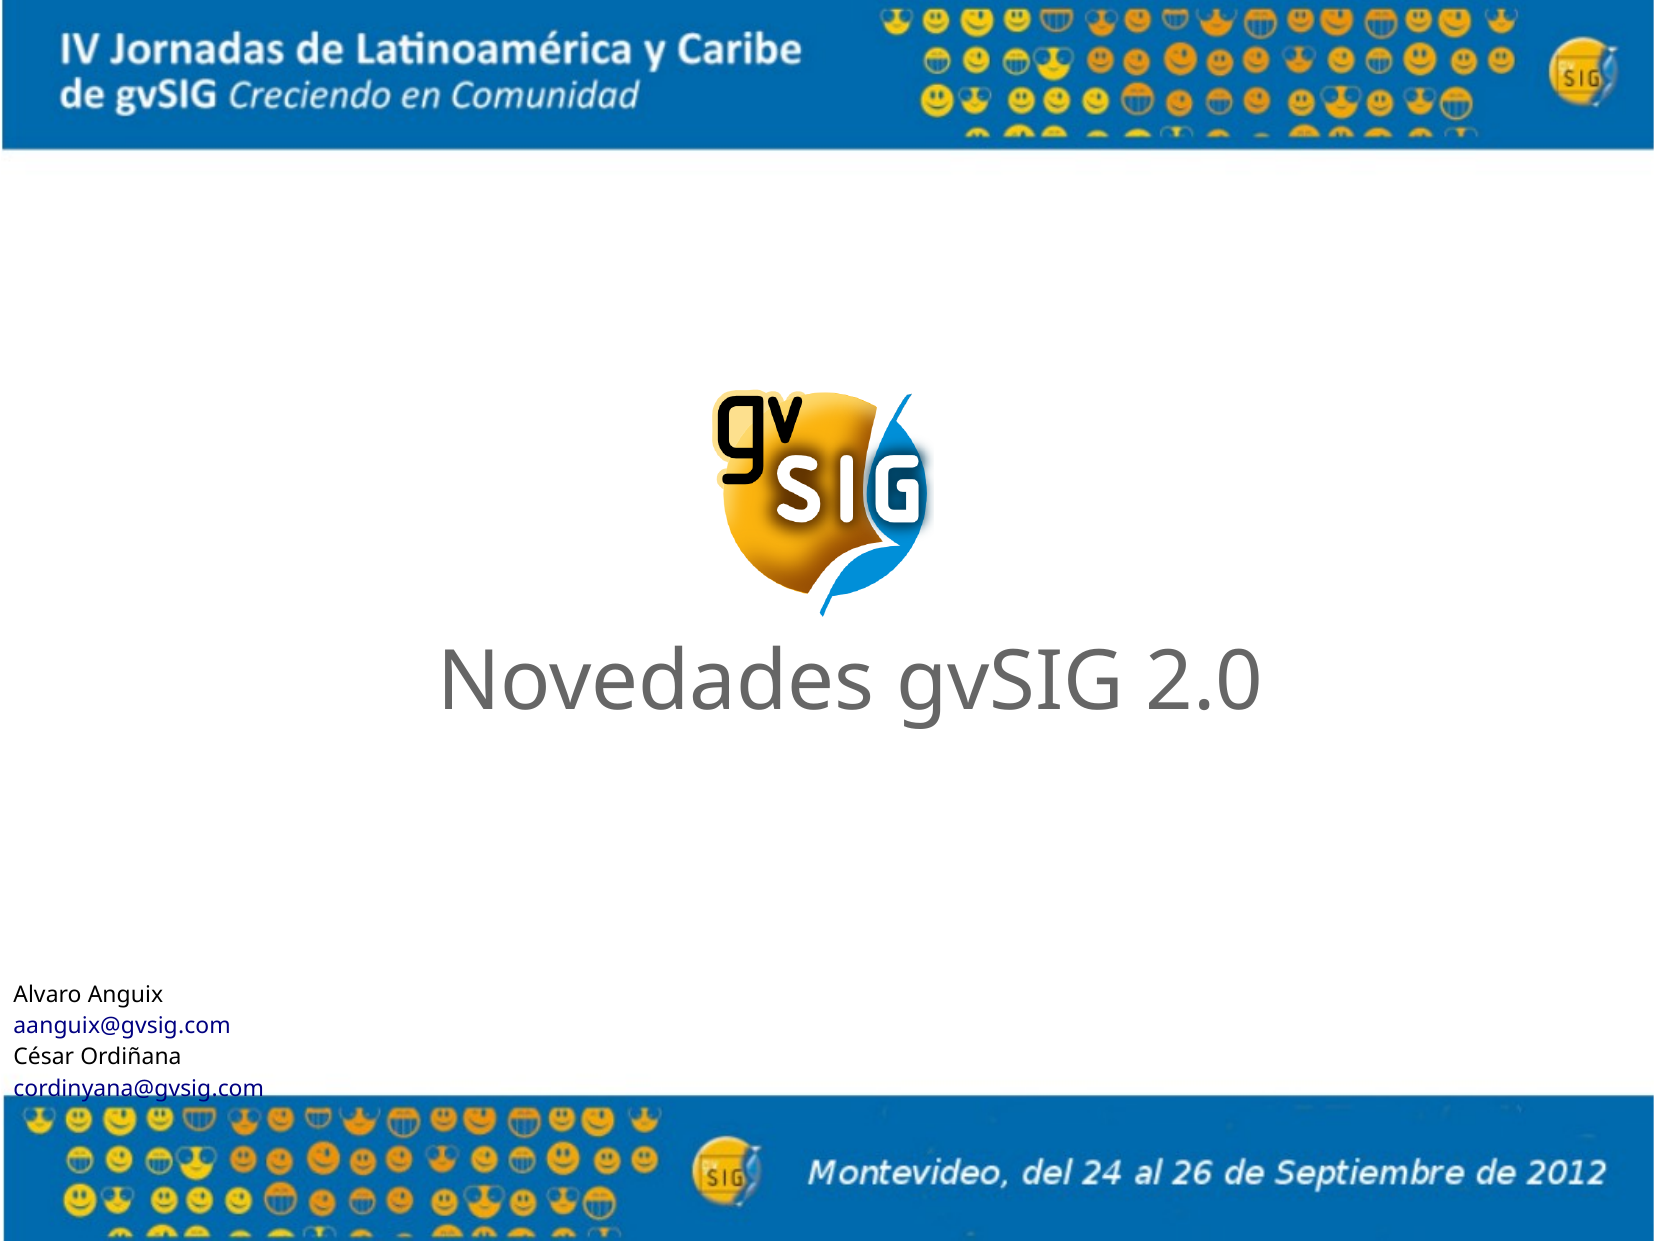

# Novedades gvSIG 2.0
Alvaro Anguix
aanguix@gvsig.com
César Ordiñana
cordinyana@gvsig.com